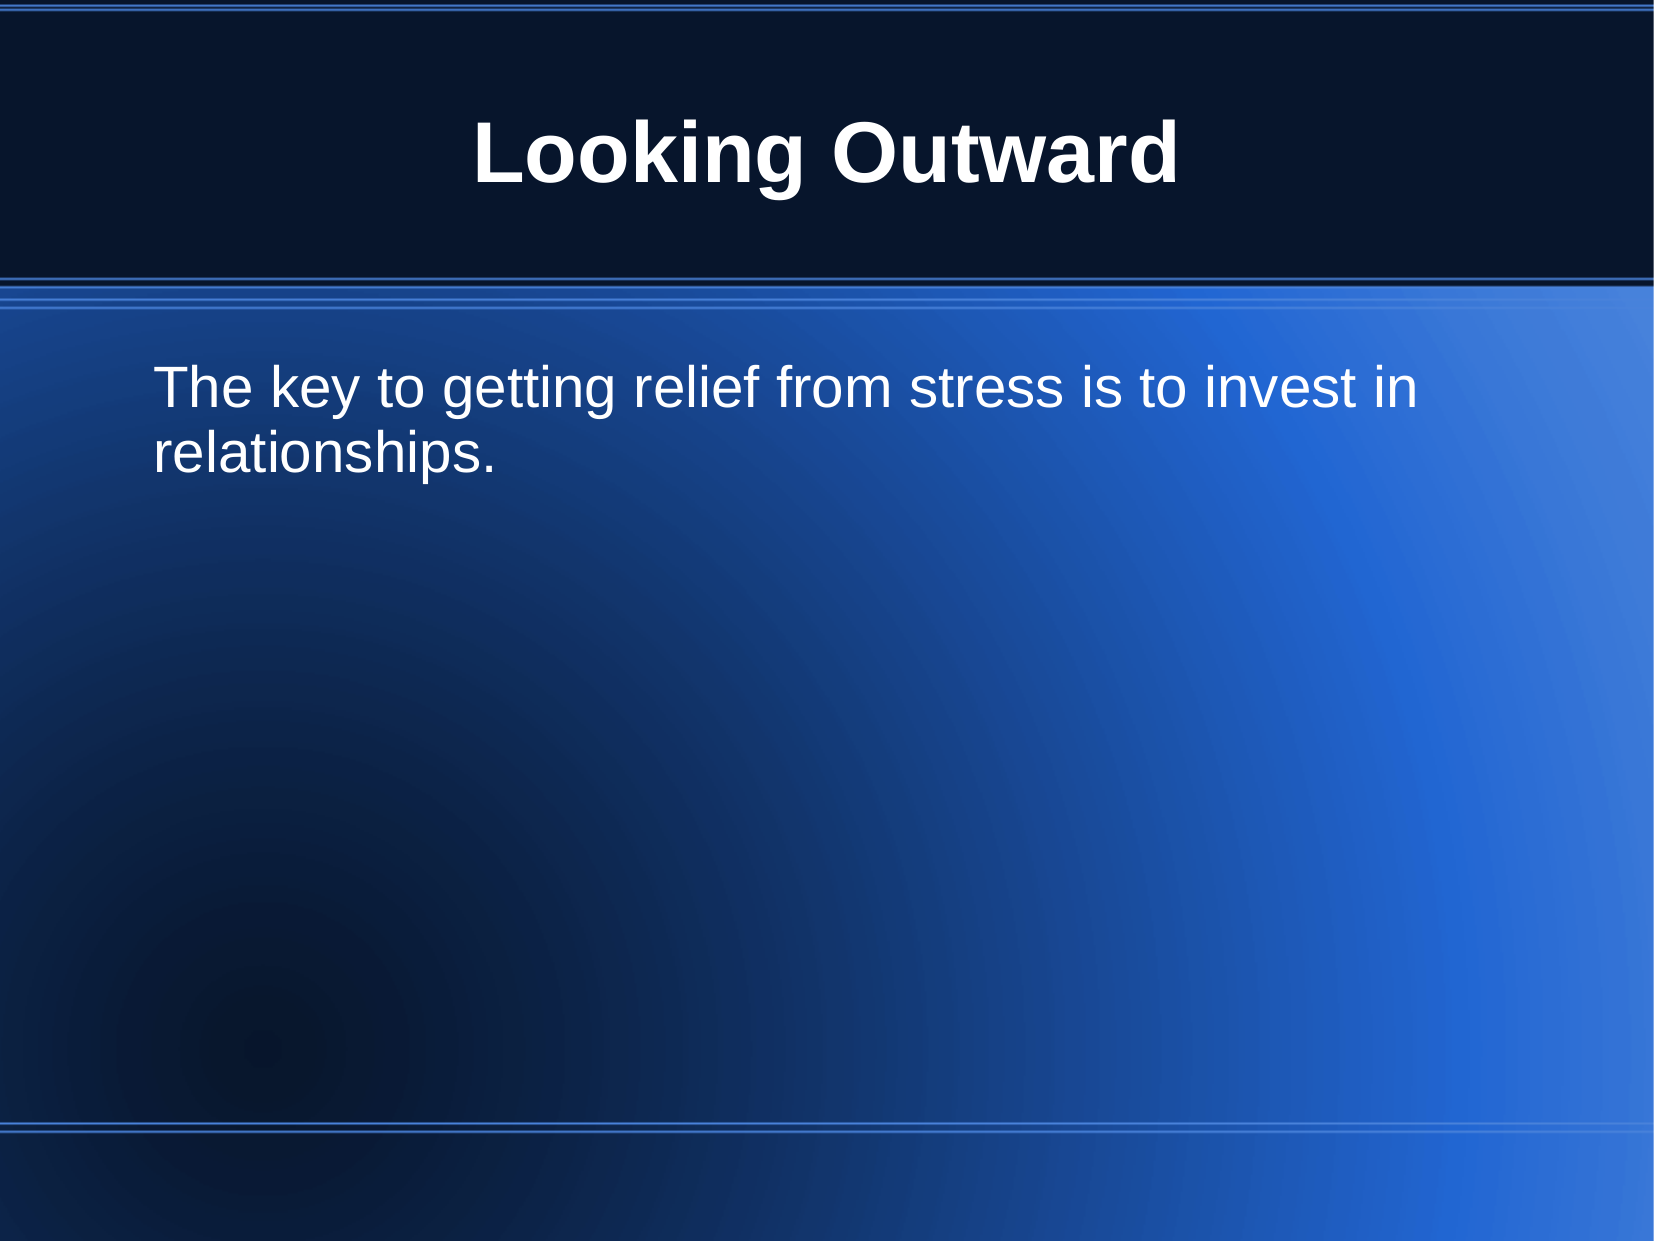

# Looking Outward
The key to getting relief from stress is to invest in relationships.